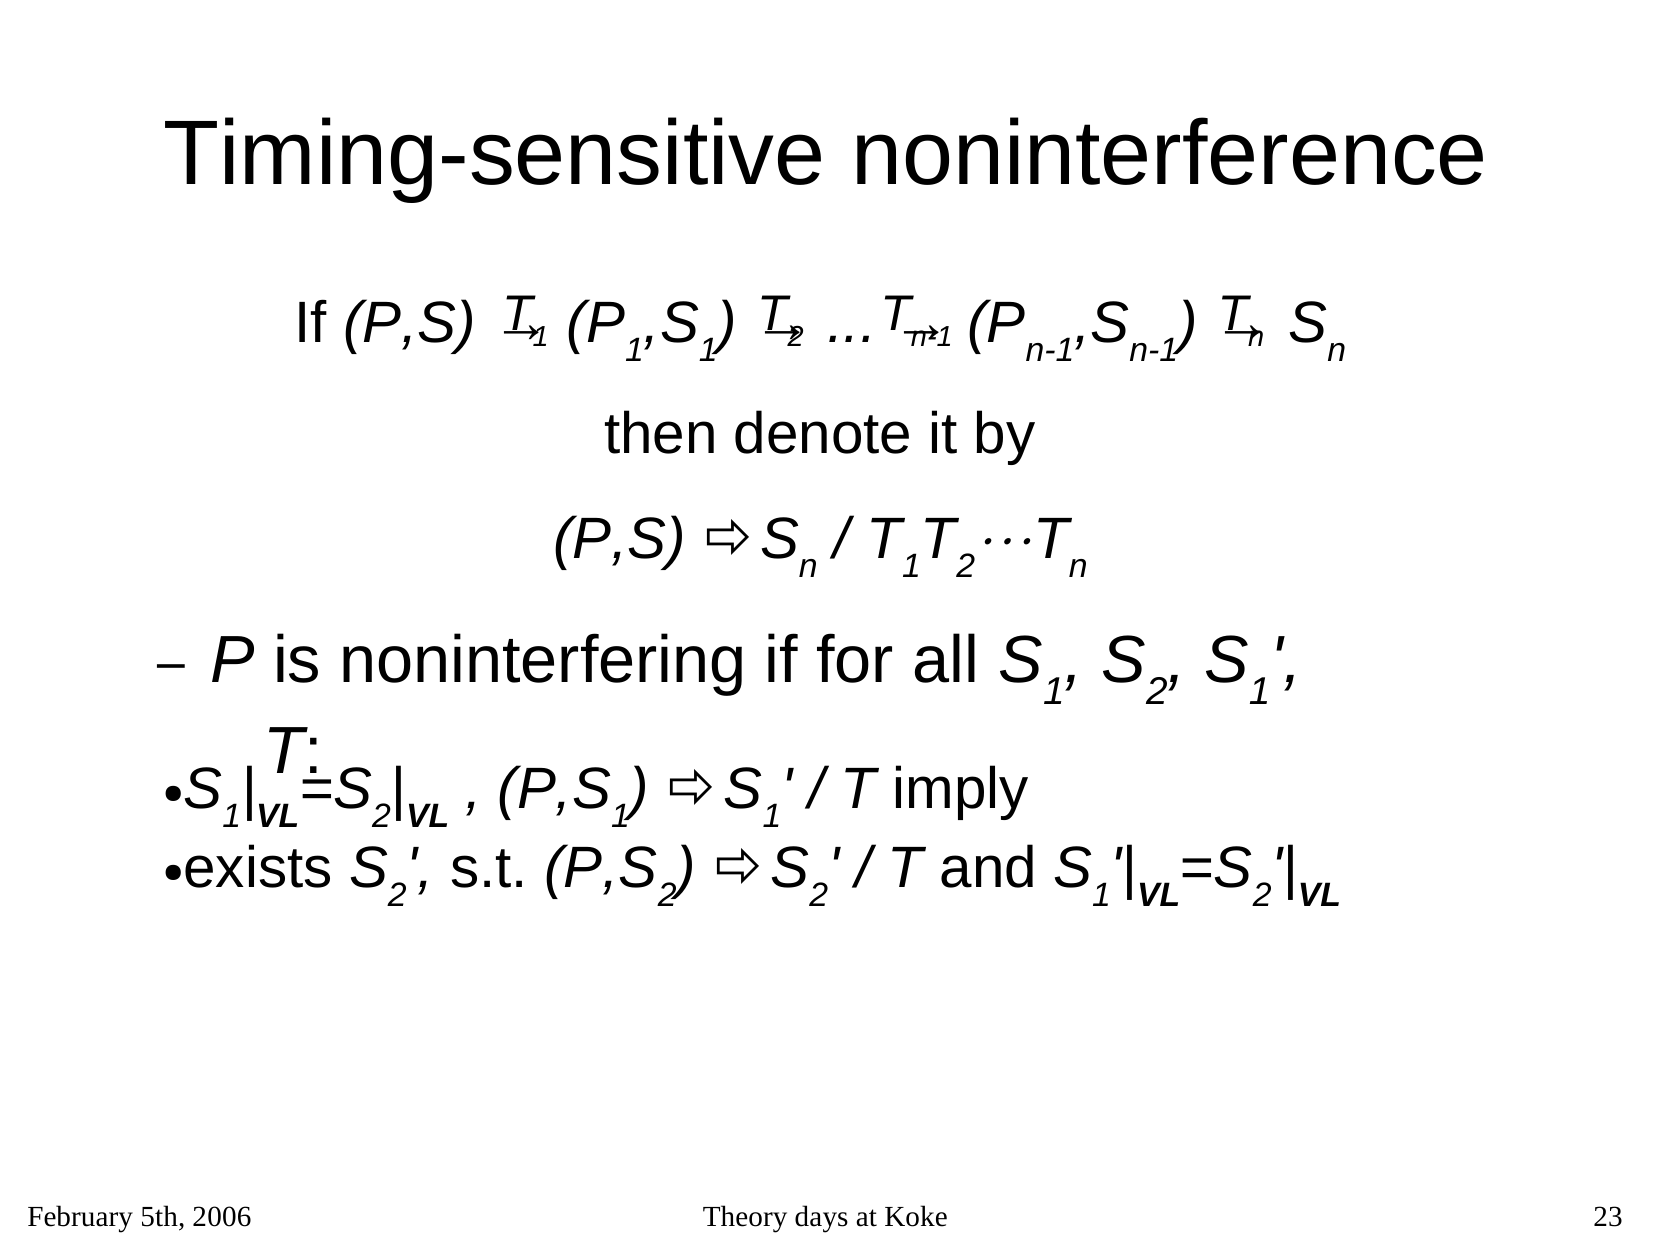

# Timing-sensitive noninterference
If (P,S) → (P1,S1) → ... → (Pn-1,Sn-1) → Sn
then denote it by
(P,S) Sn / T1T2⋯Tn
T1
T2
Tn-1
Tn
P is noninterfering if for all S1, S2, S1', T:
S1|VL=S2|VL , (P,S1) S1' / T imply
exists S2', s.t. (P,S2) S2' / T and S1'|VL=S2'|VL
February 5th, 2006
Theory days at Koke
23